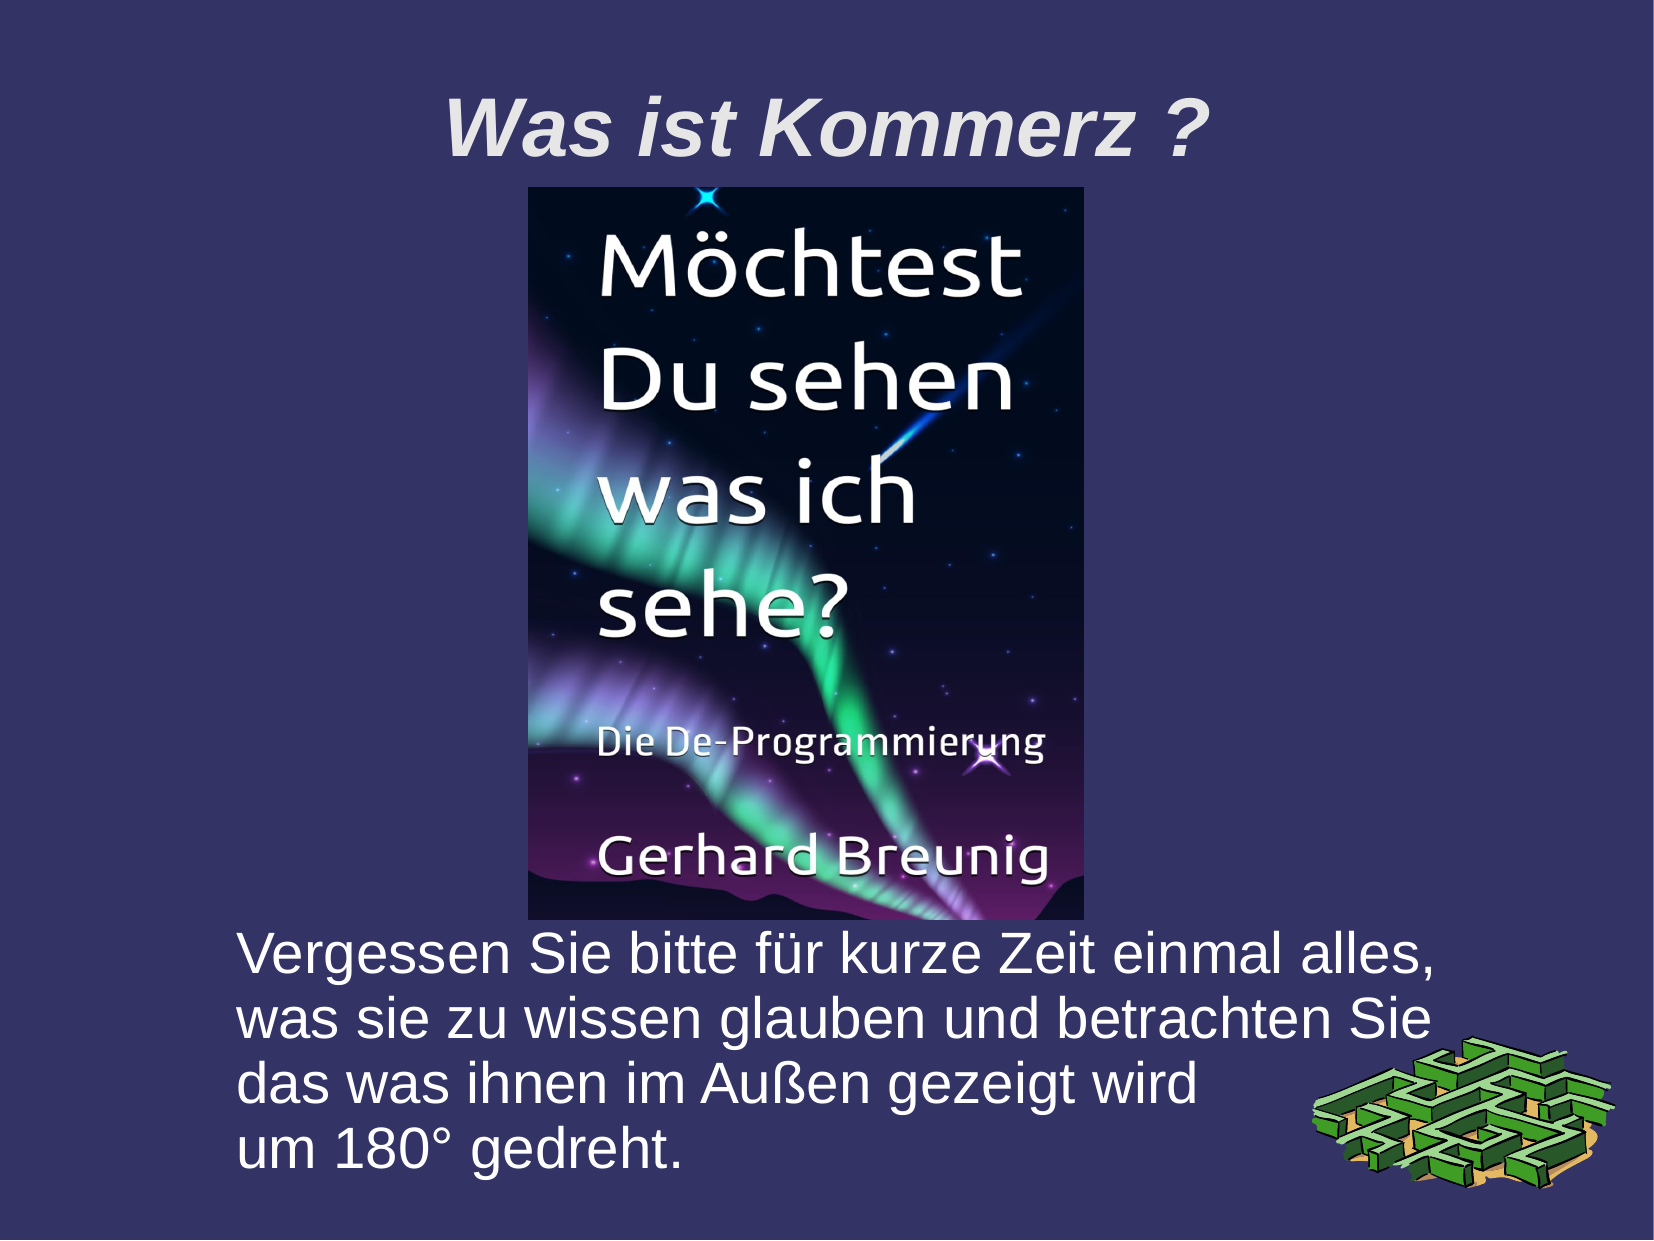

# Was ist Kommerz ?
Vergessen Sie bitte für kurze Zeit einmal alles,
was sie zu wissen glauben und betrachten Sie
das was ihnen im Außen gezeigt wird
um 180° gedreht.